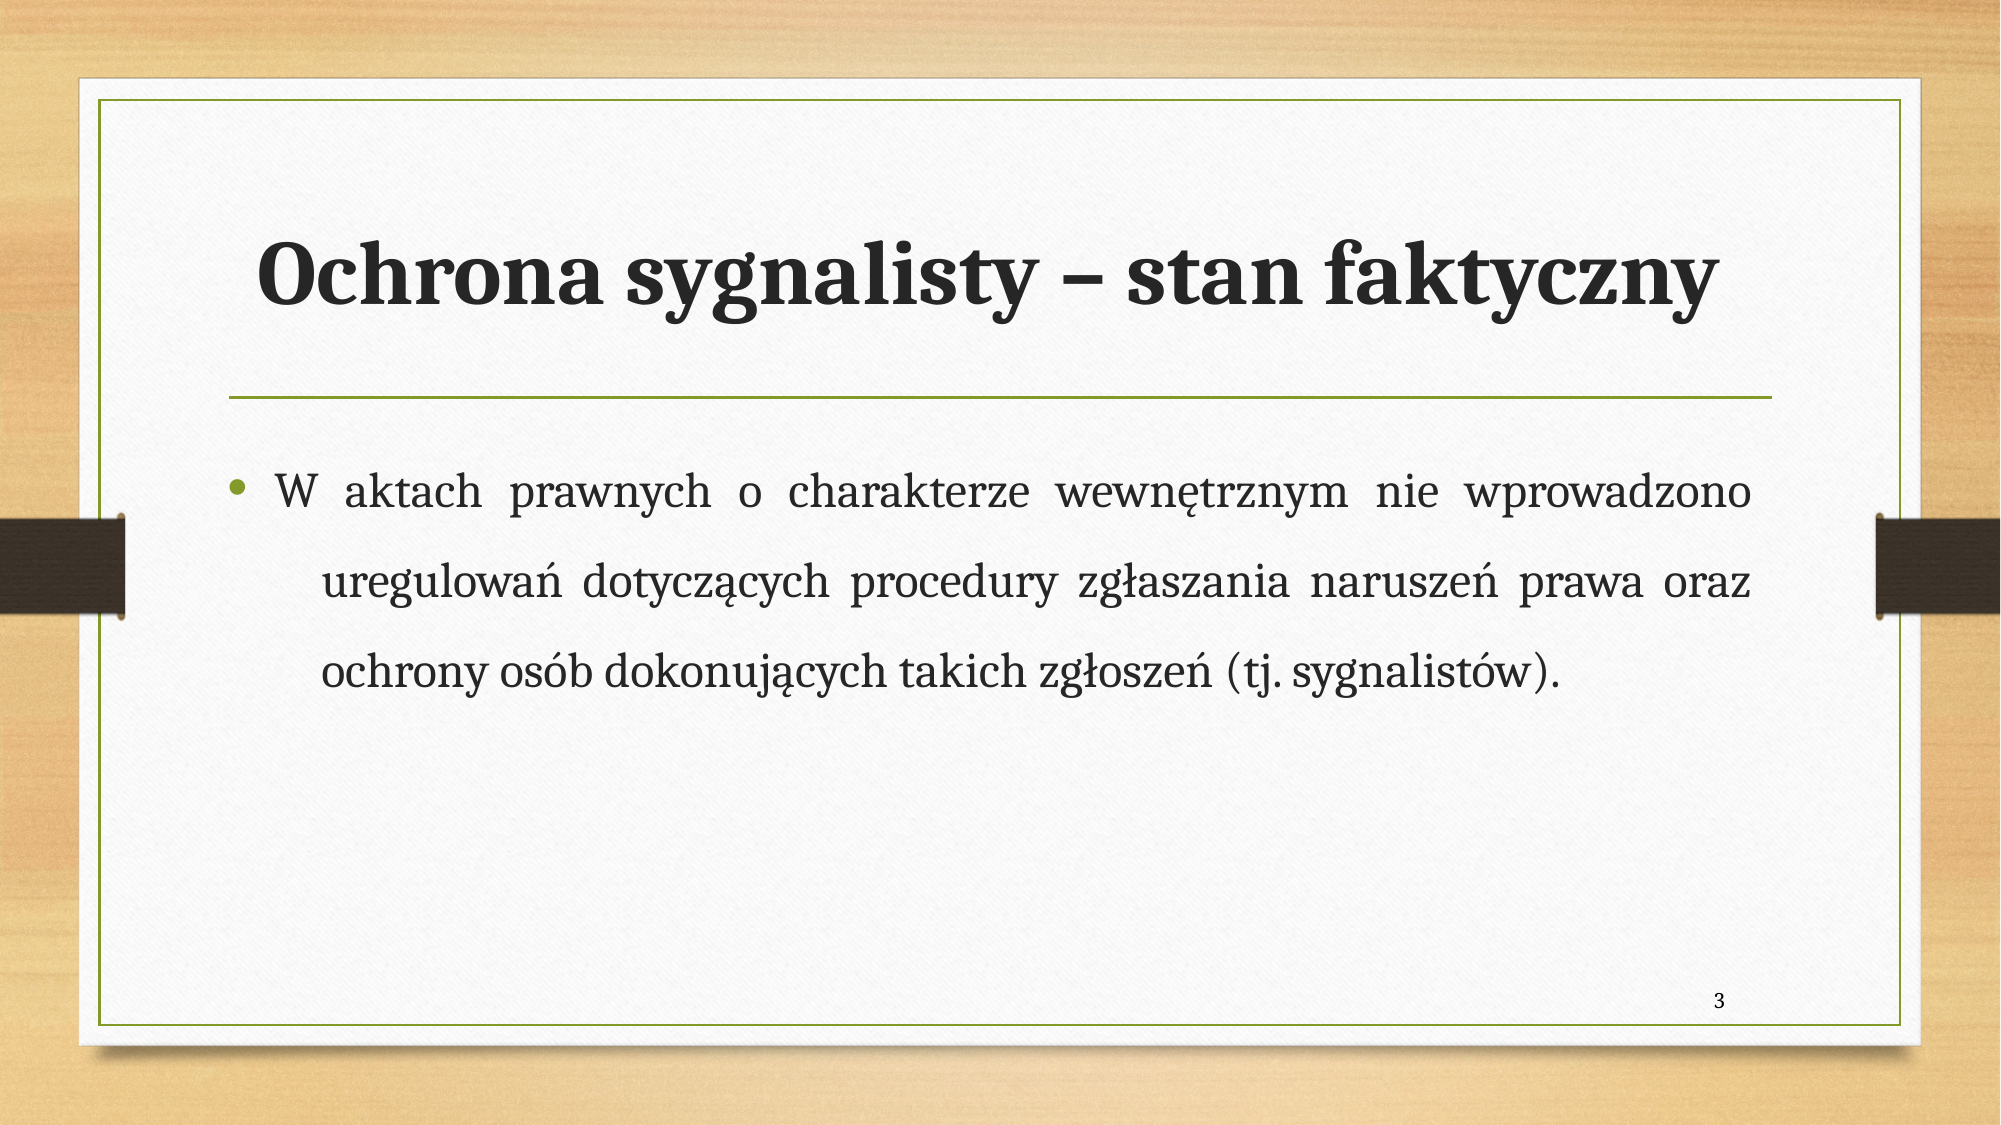

# Ochrona sygnalisty – stan faktyczny
W aktach prawnych o charakterze wewnętrznym nie wprowadzono uregulowań dotyczących procedury zgłaszania naruszeń prawa oraz ochrony osób dokonujących takich zgłoszeń (tj. sygnalistów).